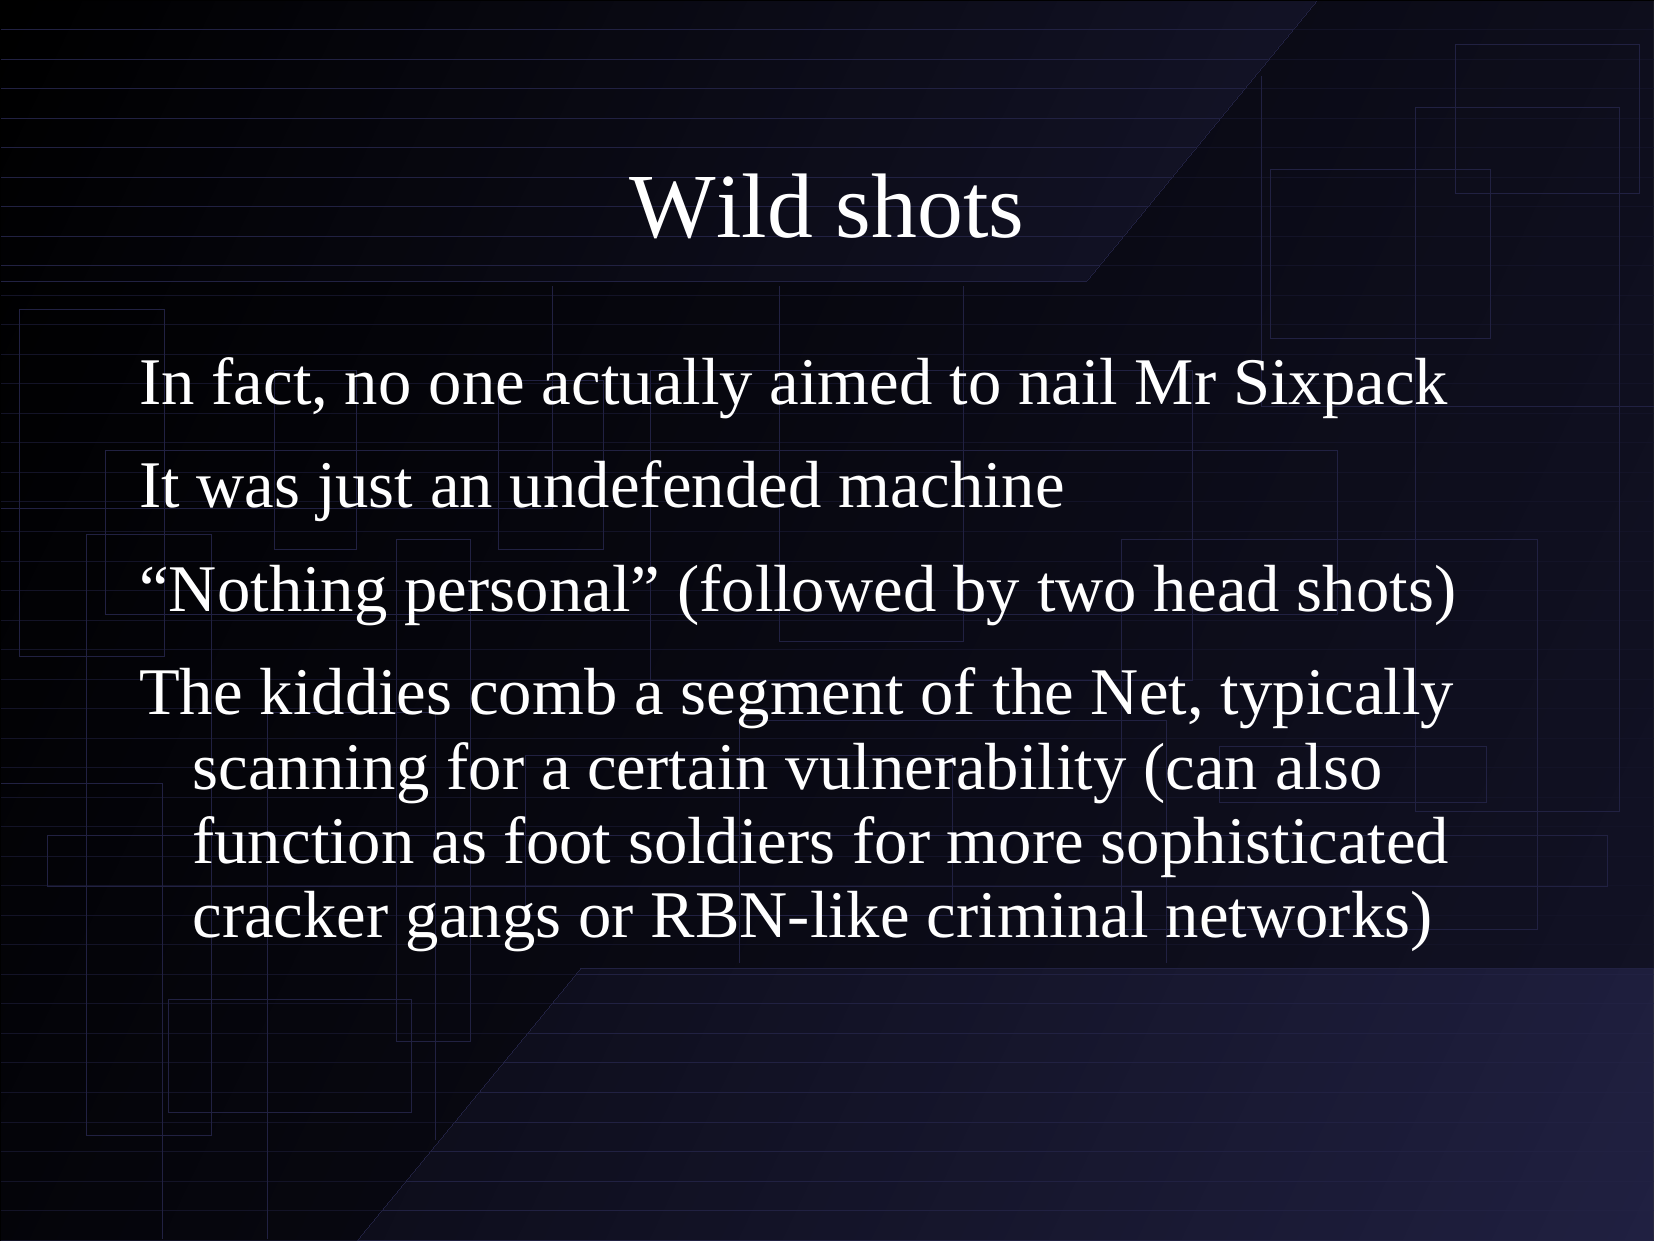

# Wild shots
In fact, no one actually aimed to nail Mr Sixpack
It was just an undefended machine
“Nothing personal” (followed by two head shots)
The kiddies comb a segment of the Net, typically scanning for a certain vulnerability (can also function as foot soldiers for more sophisticated cracker gangs or RBN-like criminal networks)